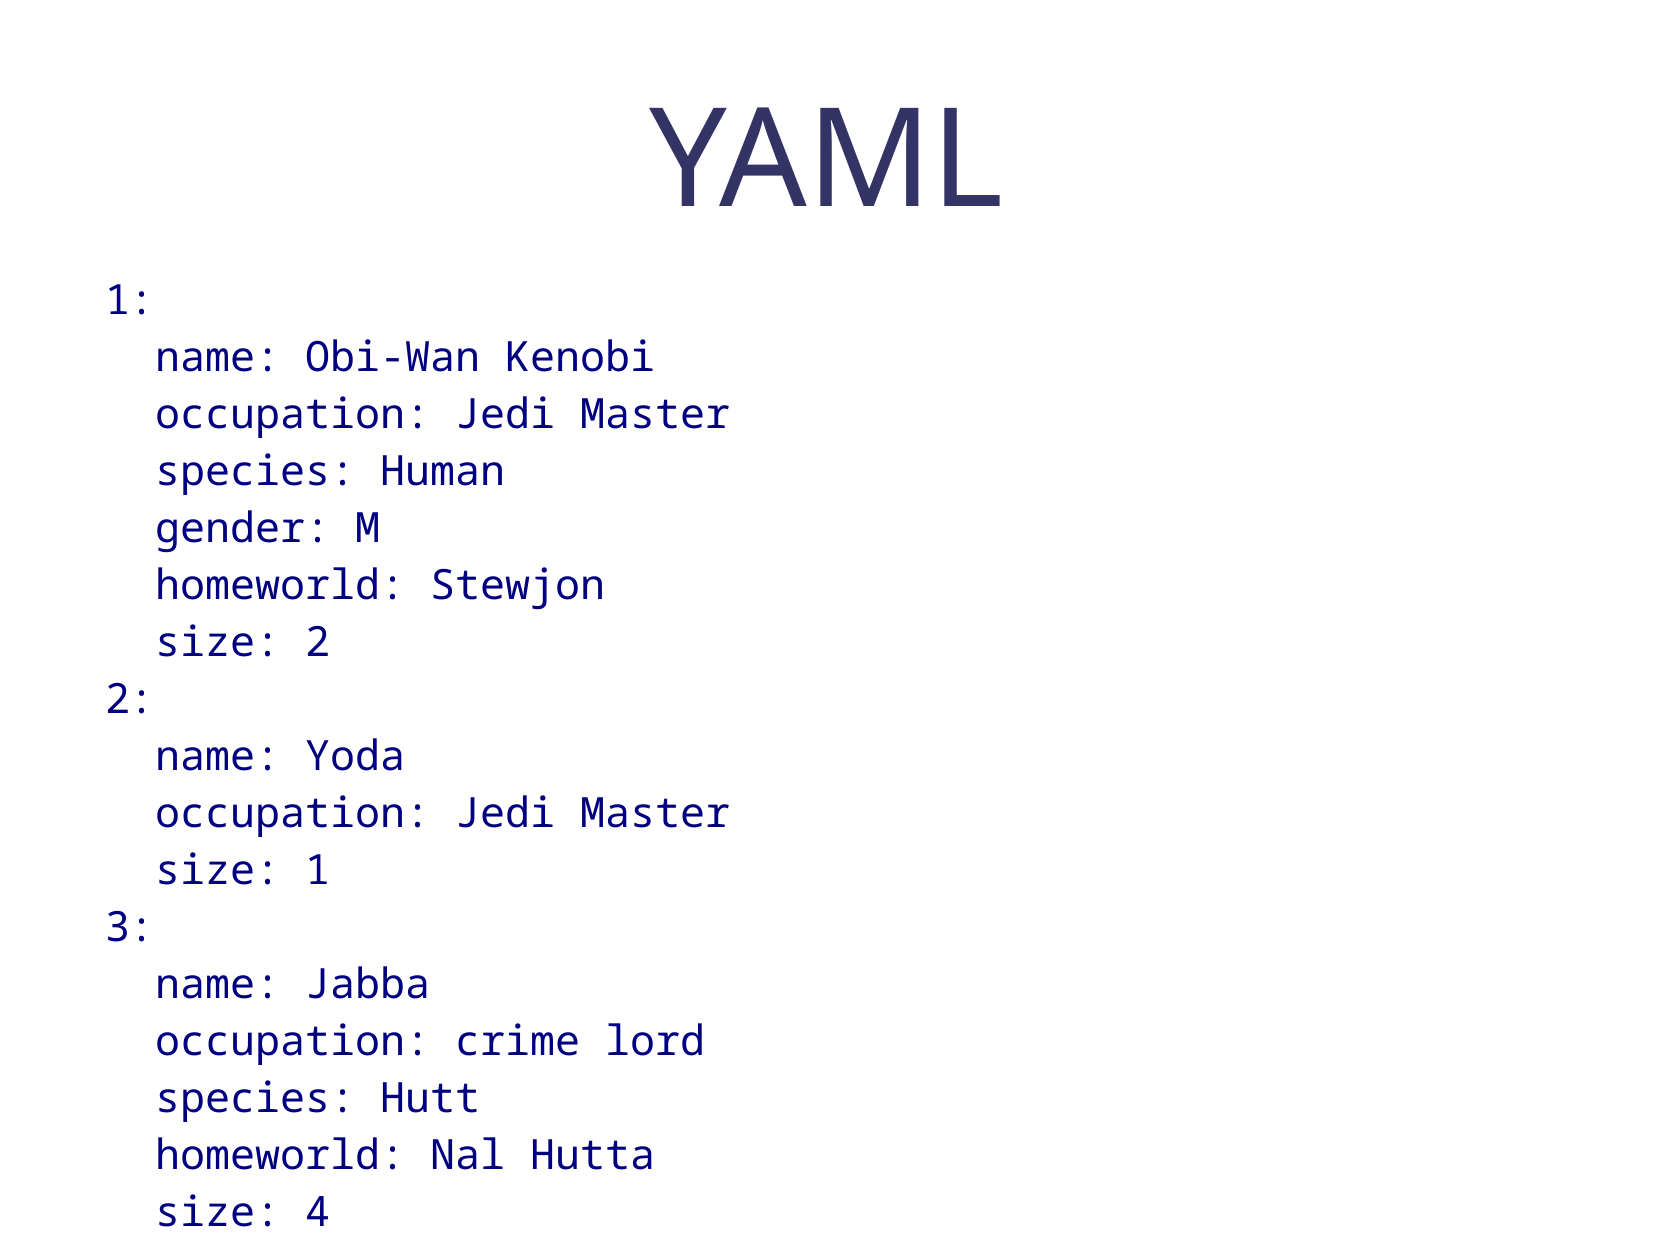

# YAML
1:
 name: Obi-Wan Kenobi
 occupation: Jedi Master
 species: Human
 gender: M
 homeworld: Stewjon
 size: 2
2:
 name: Yoda
 occupation: Jedi Master
 size: 1
3:
 name: Jabba
 occupation: crime lord
 species: Hutt
 homeworld: Nal Hutta
 size: 4
4:
 name: Chewbacca
 occupation: co-pilot
 species: Wookiee
 gender: M
 homeworld: Kashyyyk
 size: 2
5:
 name: Luke Skywalker
 occupation: Jedi Knight
 species: Human
 gender: M
 homeworld: Tatooine
 size: 2
6:
 name: PadmÃ© Amidala
 occupation: queen
 species: Human
 gender: F
 homeworld: Naboo
 size: 2
7:
 name: Han Solo
 occupation: smuggler
 species: Human
 gender: M
 homeworld: Corellia
 size: 2
8:
 name: Jango Fett
 occupation: bounty hunter
 species: Human
 gender: M
 homeworld: Concord Dawn
 size: 2
9:
 name: Leia Organa
 occupation: princess
 species: Human
 gender: F
 homeworld: Alderaan
 size: 2
10:
 name: Admiral Akbar
 occupation: admiral
 species: Mon Calamari
 gender: M
 homeworld: Dac
 size: 2
11:
 name: R2-D2
 occupation: astromech
 species: droid
 homeworld: Naboo
 size: 1
12:
 name: C-3PO
 occupation: protocol droid
 species: droid
 homeworld: Affa
 size: 2
13:
 name: Jar Jar Binks
 occupation: senator
 species: Gungan
 gender: M
 homeworld: Naboo
 size: 2
14:
 name: Chirpa
 occupation: tribal chief
 species: Ewok
 gender: M
 homeworld: Endor
 size: 1
15:
 name: Max Rebo
 occupation: musician
 species: Ortolan
 gender: M
 homeworld: Orto
 size: 2
16:
 name: Droopy McCool
 occupation: musician
 species: Kitonak
 gender: M
 size: 1
17:
 name: Sy Snootles
 occupation: singer
 gender: F
 size: 2
18:
 name: Anakin Skywalker
 occupation: Jedi Knight
 species: Human
 gender: M
 homeworld: Tatooine
 size: 2
1:
 species: Human
 type: humanoid
 sentient: 1
 homeworld: Coruscant
 size: 2
 lifespan: 100
2:
 species: Ewok
 type: furry biped
 sentient: 1
 homeworld: Endor
 size: 1
3:
 species: Gungan
 type: humanoid
 sentient: 1
 homeworld: Naboo
 size: 2
 lifespan: 100
4:
 species: Wookiee
 type: humanoid
 sentient: 1
 homeworld: Kashyyyk
 size: 2
 lifespan: 600
5:
 species: Mon Calamari
 type: humanoid
 sentient: 1
 homeworld: Dac
 size: 2
 lifespan: 80
6:
 species: Hutt
 type: gastropod
 sentient: 1
 homeworld: Varl
 size: 4
 lifespan: 1000
7:
 species: Kitonak
 sentient: 1
 homeworld: Kirdo III
 size: 1
8:
 species: Ortolan
 type: pachydermoid biped
 sentient: 1
 homeworld: Orto
 size: 2
9:
 species: Tusken Raider
 sentient: 1
 homeworld: Tatooine
 size: 2
10:
 species: Falumpaset
 type: large mammal
 sentient: 0
 homeworld: Naboo
 size: 3
11:
 species: Tauntaun
 type: reptomammal
 sentient: 0
 homeworld: Hoth
 size: 2
12:
 species: Sarlacc
 sentient: 0
 size: 100
 lifespan: 30000
13:
 species: Krayt Dragon
 type: reptile
 sentient: 0
 homeworld: Tatooine
 size: 45
 lifespan: 100
14:
 species: Bantha
 type: large mammal
 sentient: 0
 size: 4
 lifespan: 90
15:
 species: Wampa
 type: reptomammal
 sentient: 0
 homeworld: Hoth
 size: 3
1:
 world_name: Tatooine
 region: Outer Rim
 distance_to_core: 43000
 coordinates: R-16
 diameter: 11456
 percent_water: 1
 population: 200000
2:
 world_name: Coruscant
 region: Core Worlds
 distance_to_core: 10000
 coordinates: L-9
 diameter: 12240
 percent_water: 29
 population: 1000000000000
3:
 world_name: Endor
 region: Outer Rim
 coordinates: H-16
 diameter: 4900
 percent_water: 8
 population: 30000000
4:
 world_name: Naboo
 region: Mid Rim
 distance_to_core: 34000
 coordinates: O-17
 diameter: 12120
 percent_water: 85
 population: 600000000
5:
 world_name: Dac
 region: Outer Rim
 coordinates: U-6
 diameter: 11030
 percent_water: 90
 population: 27000000000
6:
 world_name: Kashyyyk
 region: Mid Rim
 distance_to_core: 32000
 coordinates: P-9
 diameter: 12765
 percent_water: 60
 population: 45000000
7:
 world_name: Nal Hutta
 region: Mid Rim
 coordinates: S-12
 diameter: 12150
 population: 7000000000
8:
 world_name: Alderaan
 region: Core Worlds
 distance_to_core: 5000
 coordinates: M-10
 diameter: 12500
9:
 world_name: Dagobah
 region: Outer Rim
 distance_to_core: 50200
 coordinates: M-19
 diameter: 8900
 percent_water: 8
 population: 0
10:
 world_name: Corellia
 region: Core Worlds
 distance_to_core: 7000
 coordinates: M-11
 diameter: 11000
 percent_water: 75
 population: 7000000000
11:
 world_name: Kamino
 region: Outer Rim
 distance_to_core: 70000
 coordinates: S-15
 diameter: 19270
 percent_water: 100
 population: 1000000000
12:
 world_name: Hoth
 region: Outer Rim
 distance_to_core: 50250
 coordinates: K-18
 diameter: 7200
 percent_water: 100
 population: 0
13:
 world_name: Test